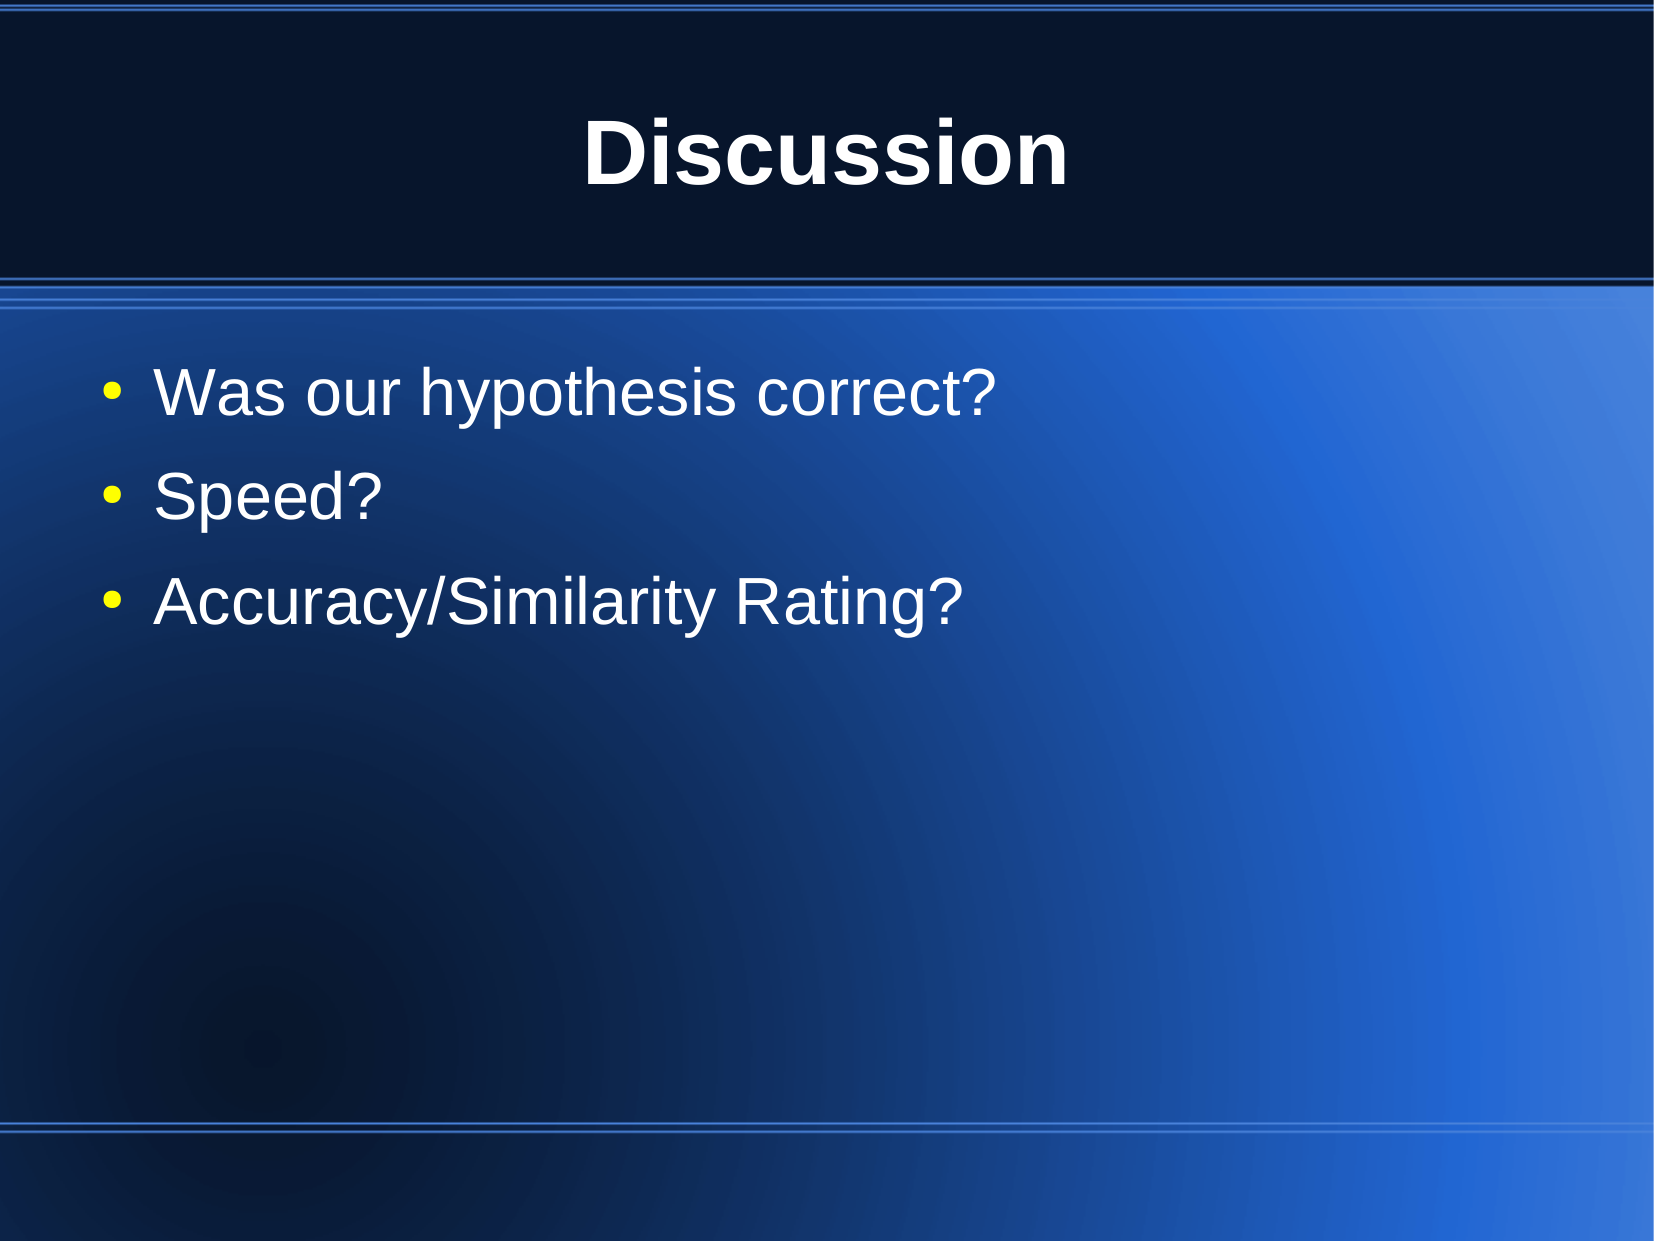

# Discussion
Was our hypothesis correct?
Speed?
Accuracy/Similarity Rating?